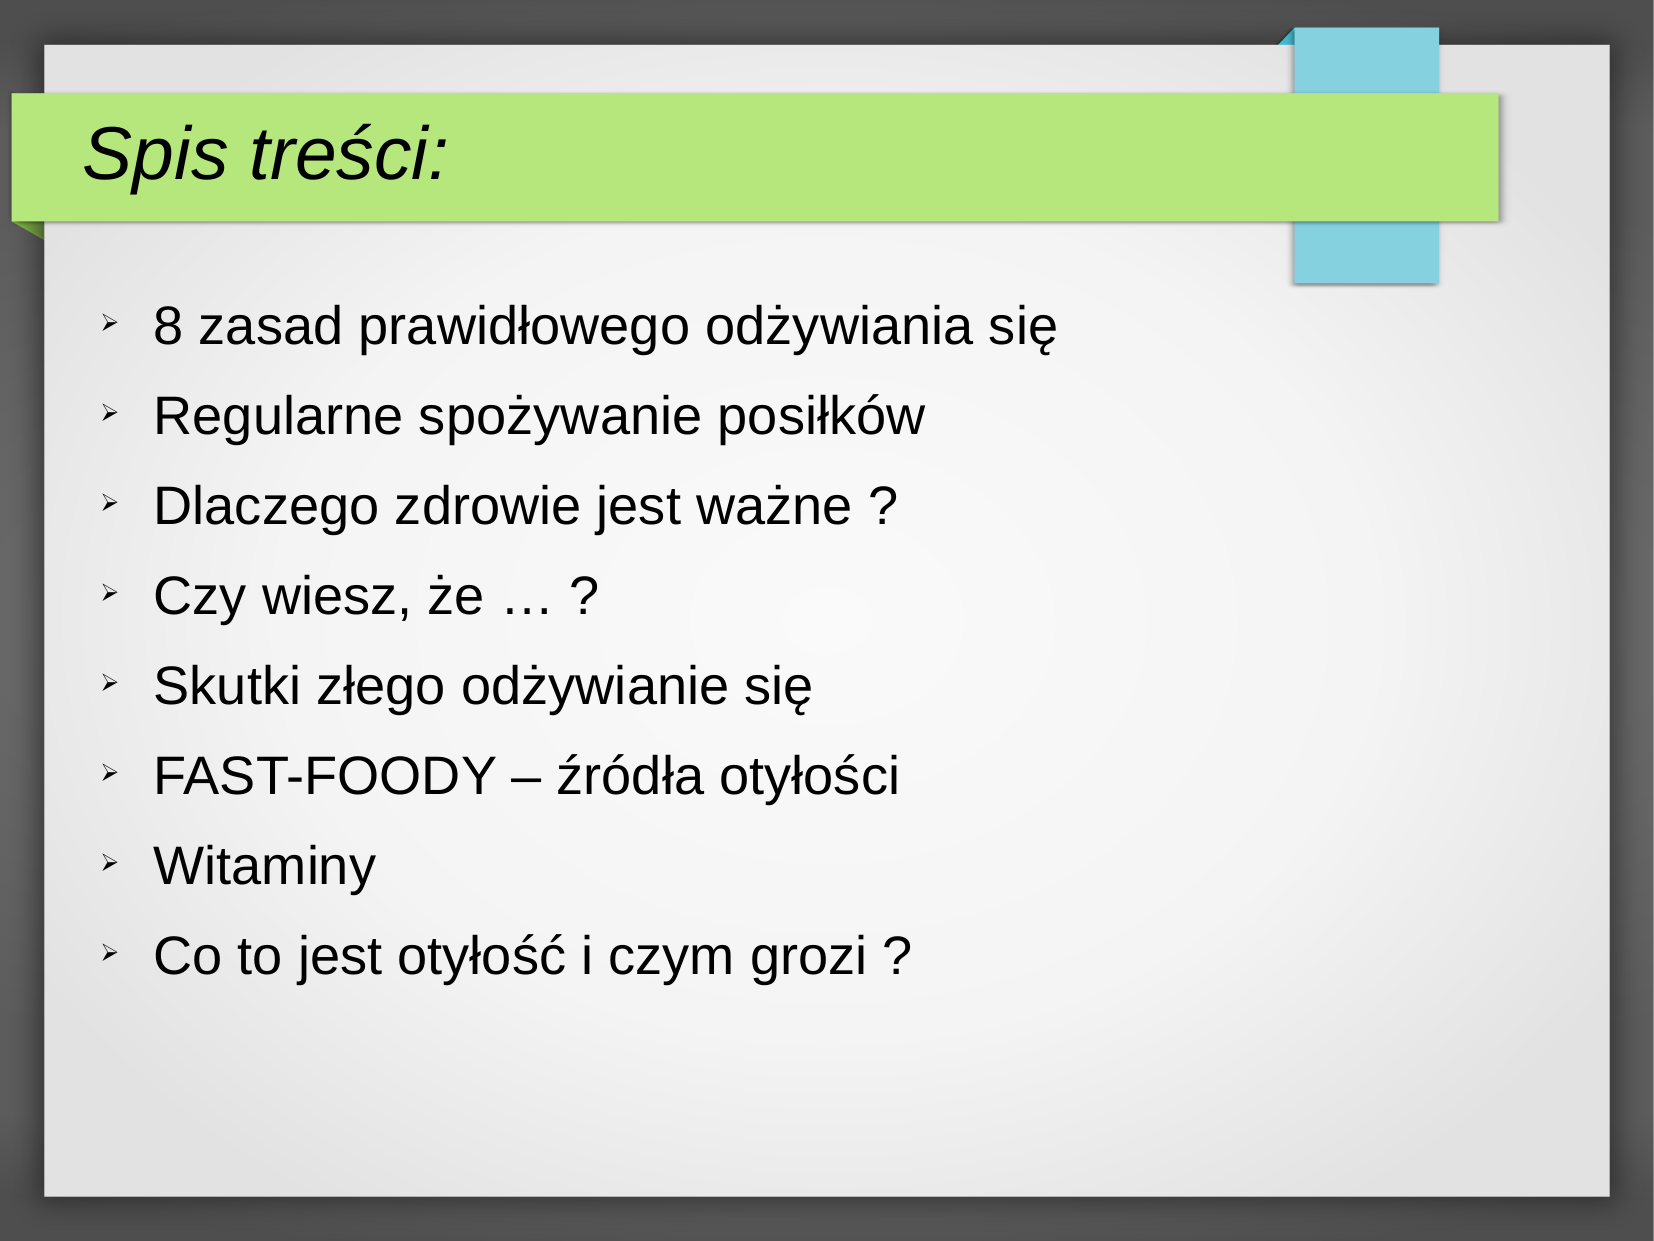

# Spis treści:
8 zasad prawidłowego odżywiania się
Regularne spożywanie posiłków
Dlaczego zdrowie jest ważne ?
Czy wiesz, że … ?
Skutki złego odżywianie się
FAST-FOODY – źródła otyłości
Witaminy
Co to jest otyłość i czym grozi ?